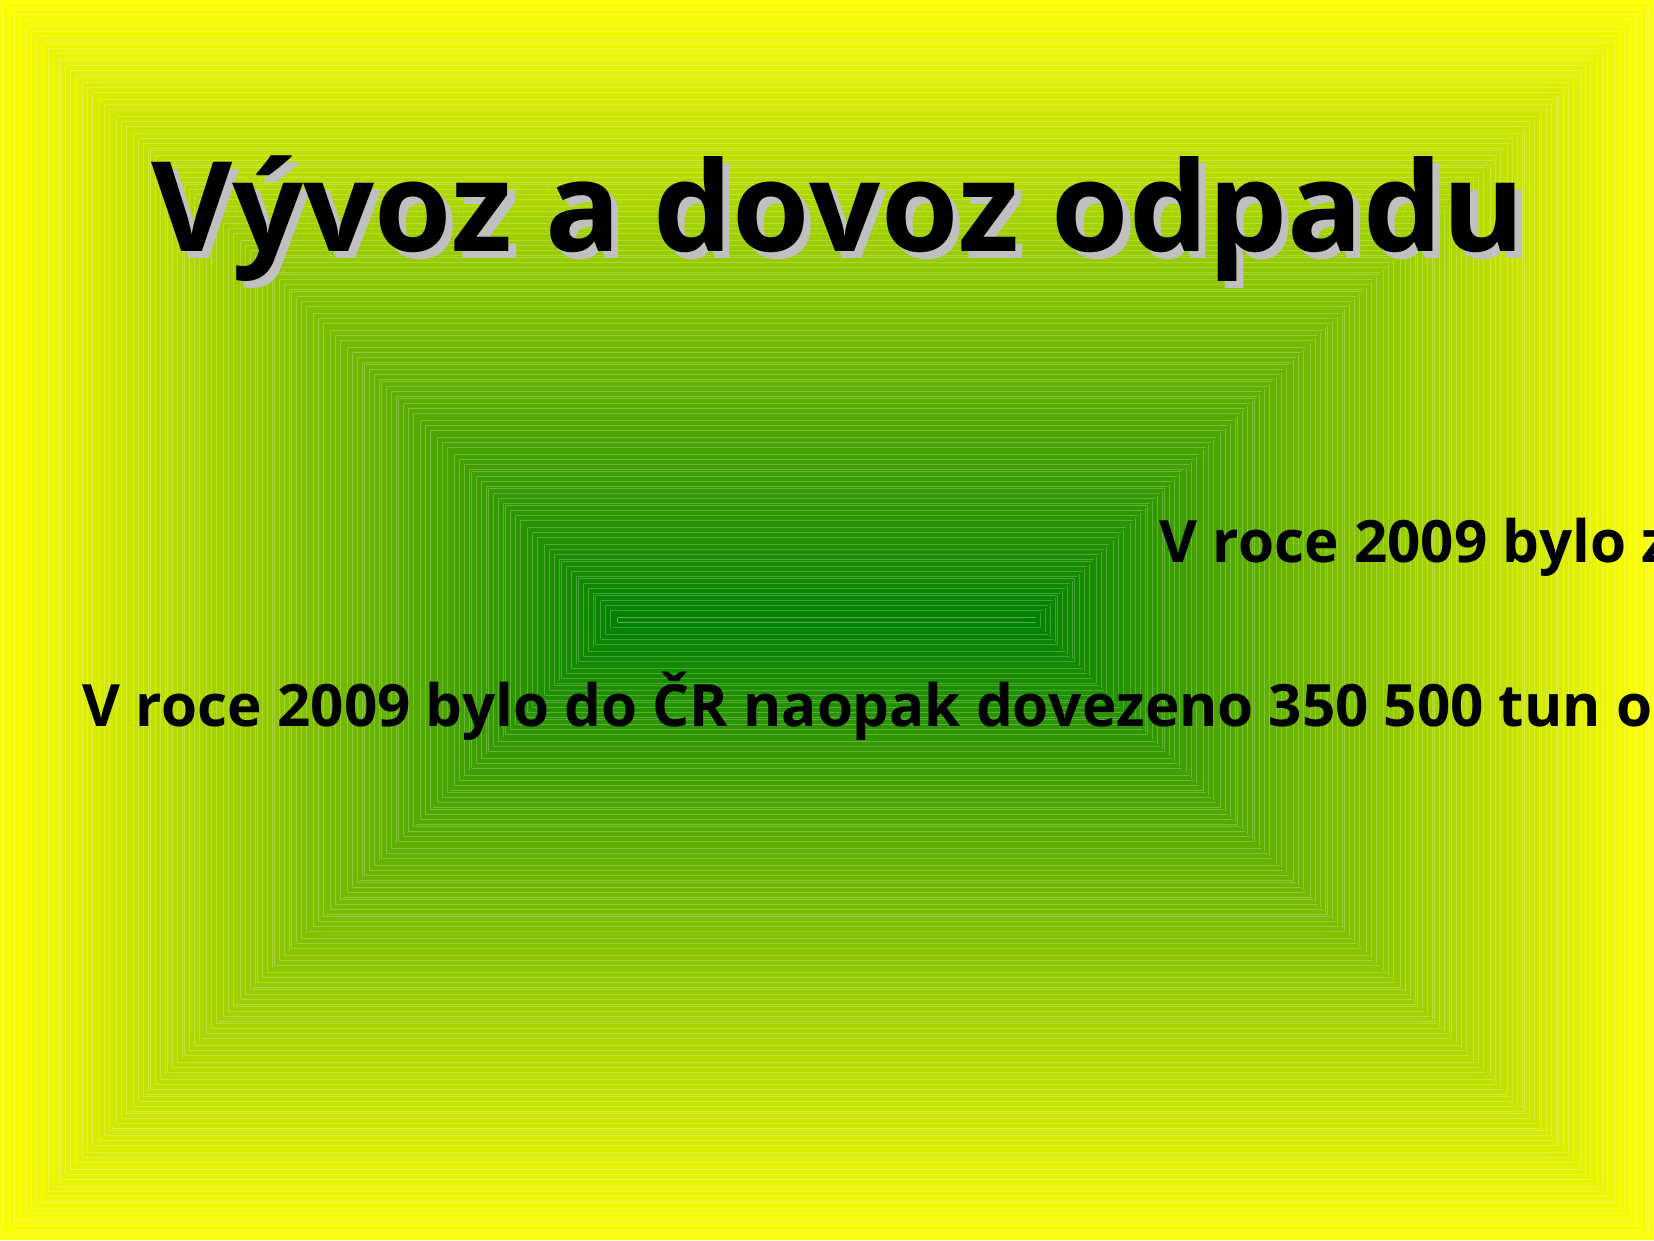

Vývoz a dovoz odpadu
V roce 2009 bylo z ČR vyvezeno 1 540 000 tun odpadu (hlavně do EU)‏.
V roce 2009 bylo do ČR naopak dovezeno 350 500 tun odpadu ( ne k účelu ukládání, ale pro další zpracování jako suroviny – sklo, papír, plasty)